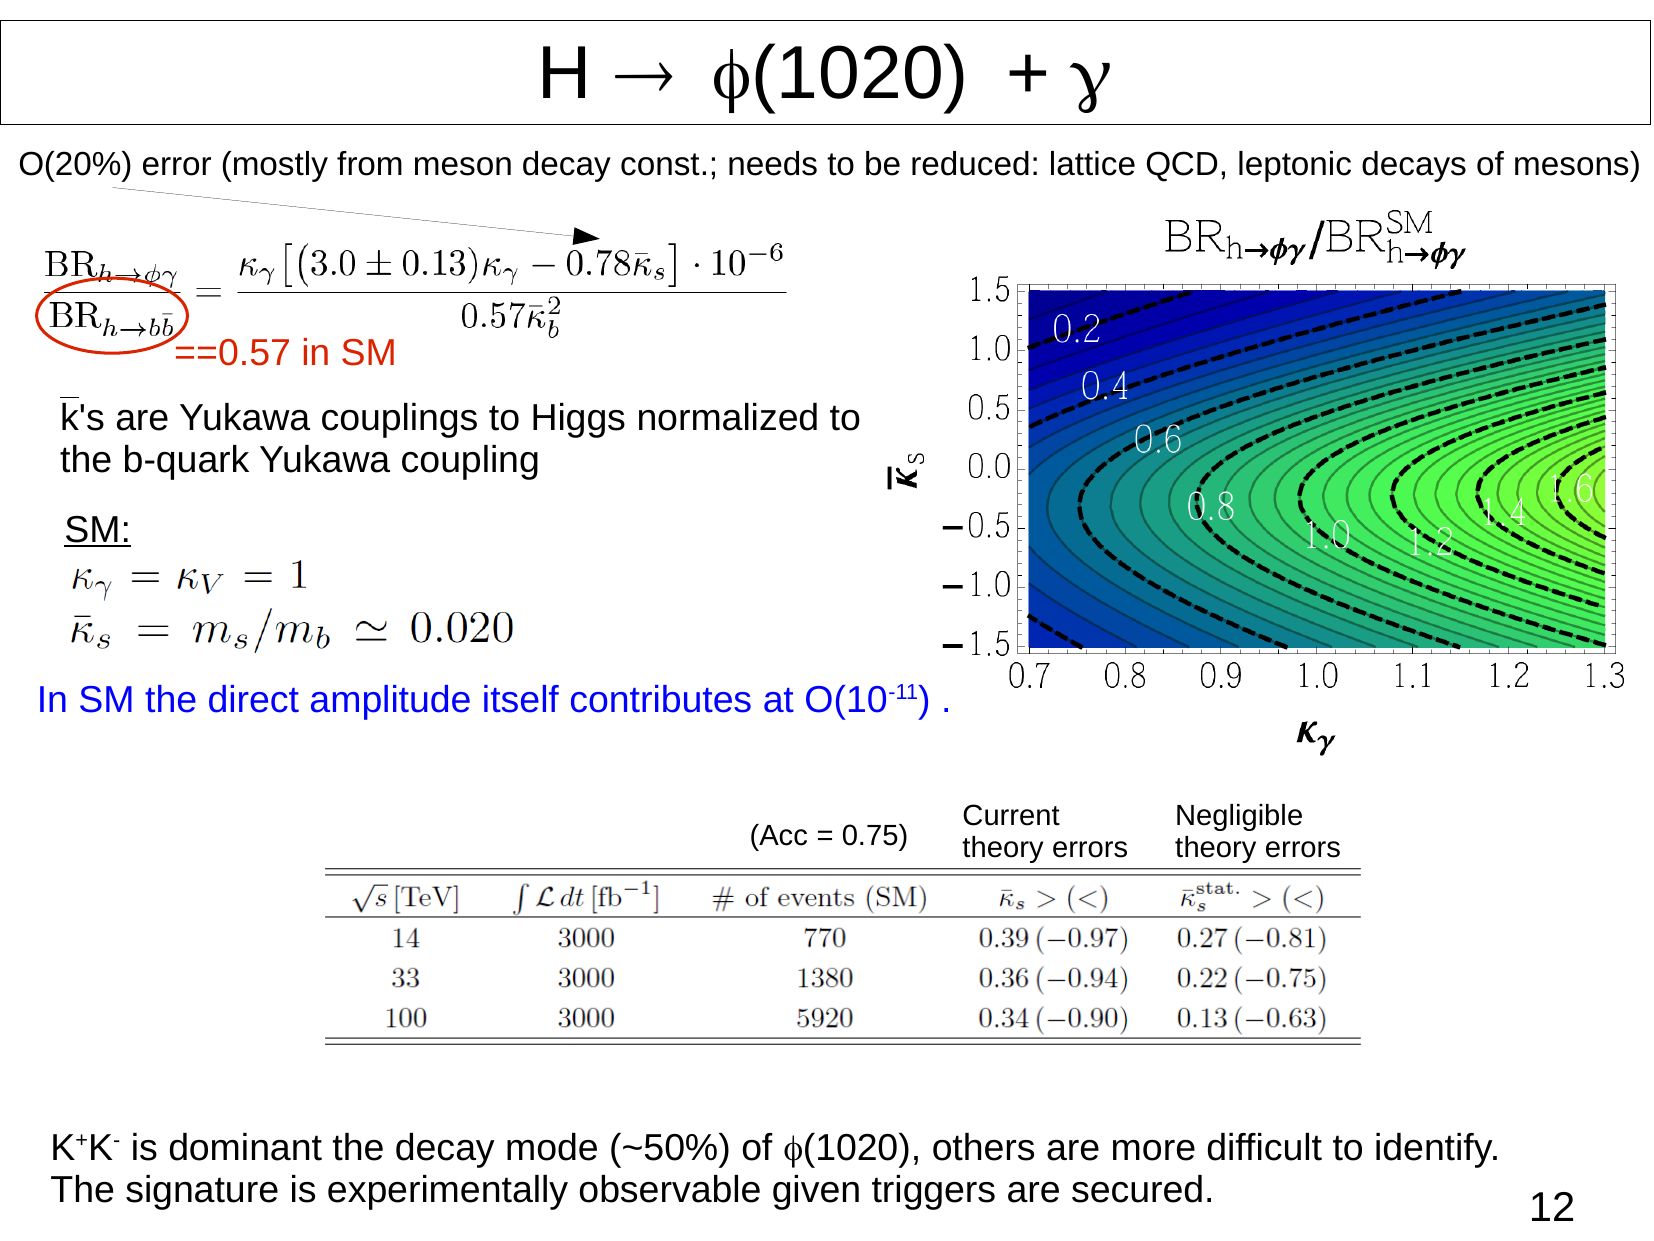

# H  ϕ(1020) + 
O(20%) error (mostly from meson decay const.; needs to be reduced: lattice QCD, leptonic decays of mesons)
==0.57 in SM
k's are Yukawa couplings to Higgs normalized to
the b-quark Yukawa coupling
SM:
In SM the direct amplitude itself contributes at O(10-11) .
Current
theory errors
Negligible
theory errors
(Acc = 0.75)
K+K- is dominant the decay mode (~50%) of ϕ(1020), others are more difficult to identify.
The signature is experimentally observable given triggers are secured.